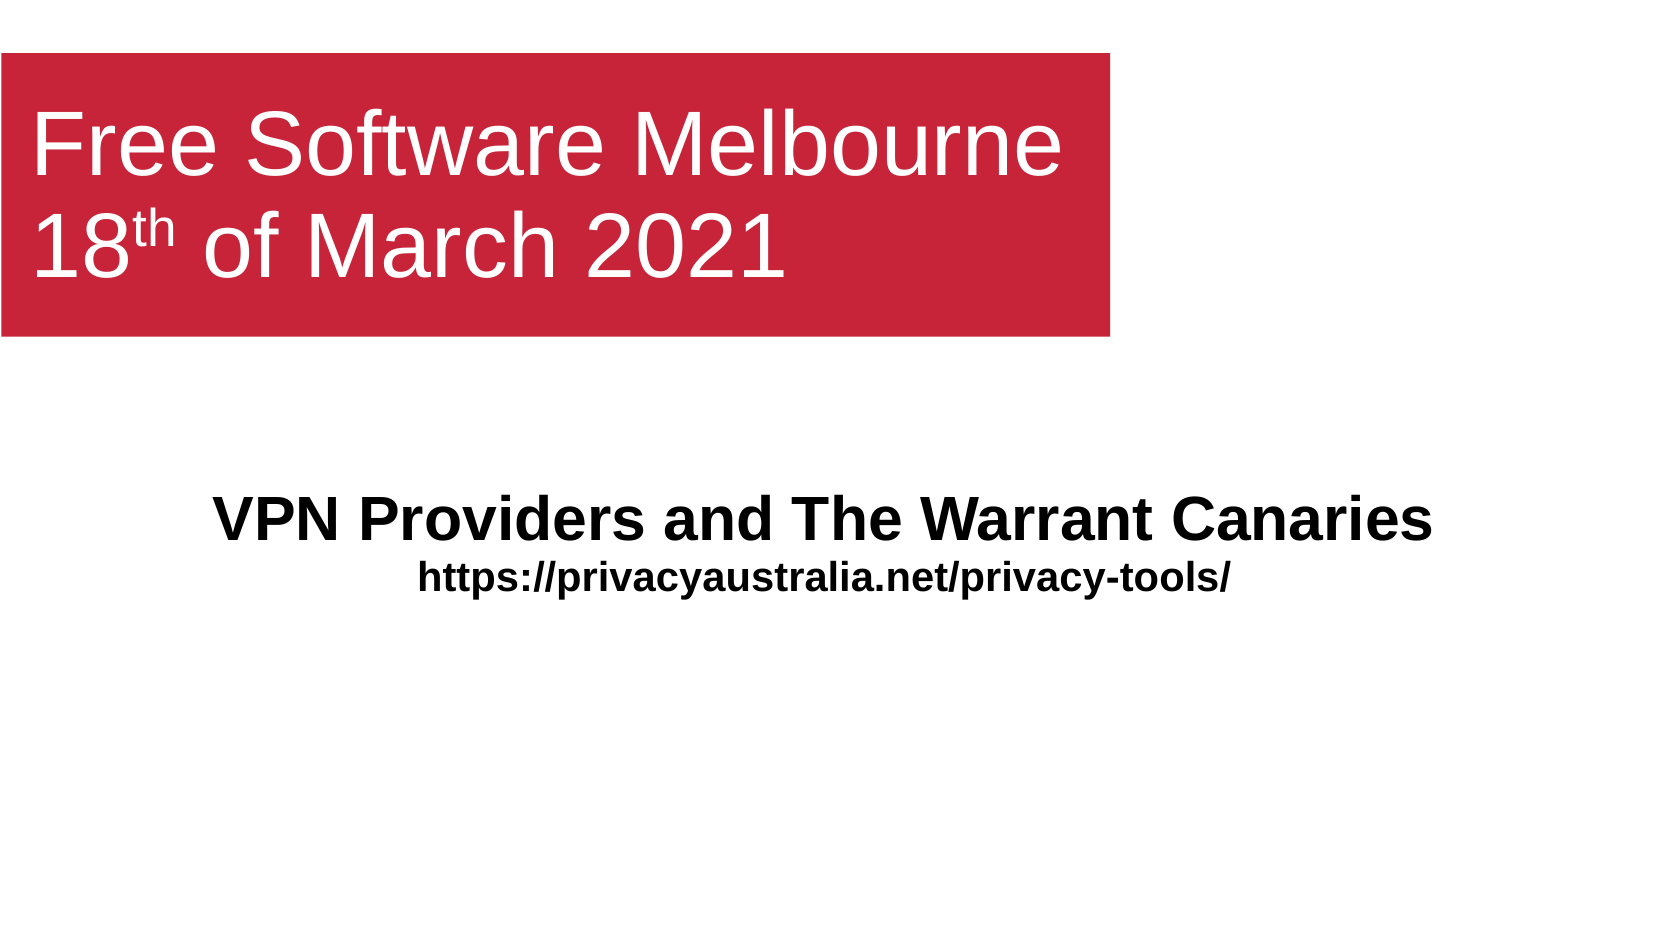

# Free Software Melbourne 18th of March 2021
VPN Providers and The Warrant Canaries
https://privacyaustralia.net/privacy-tools/